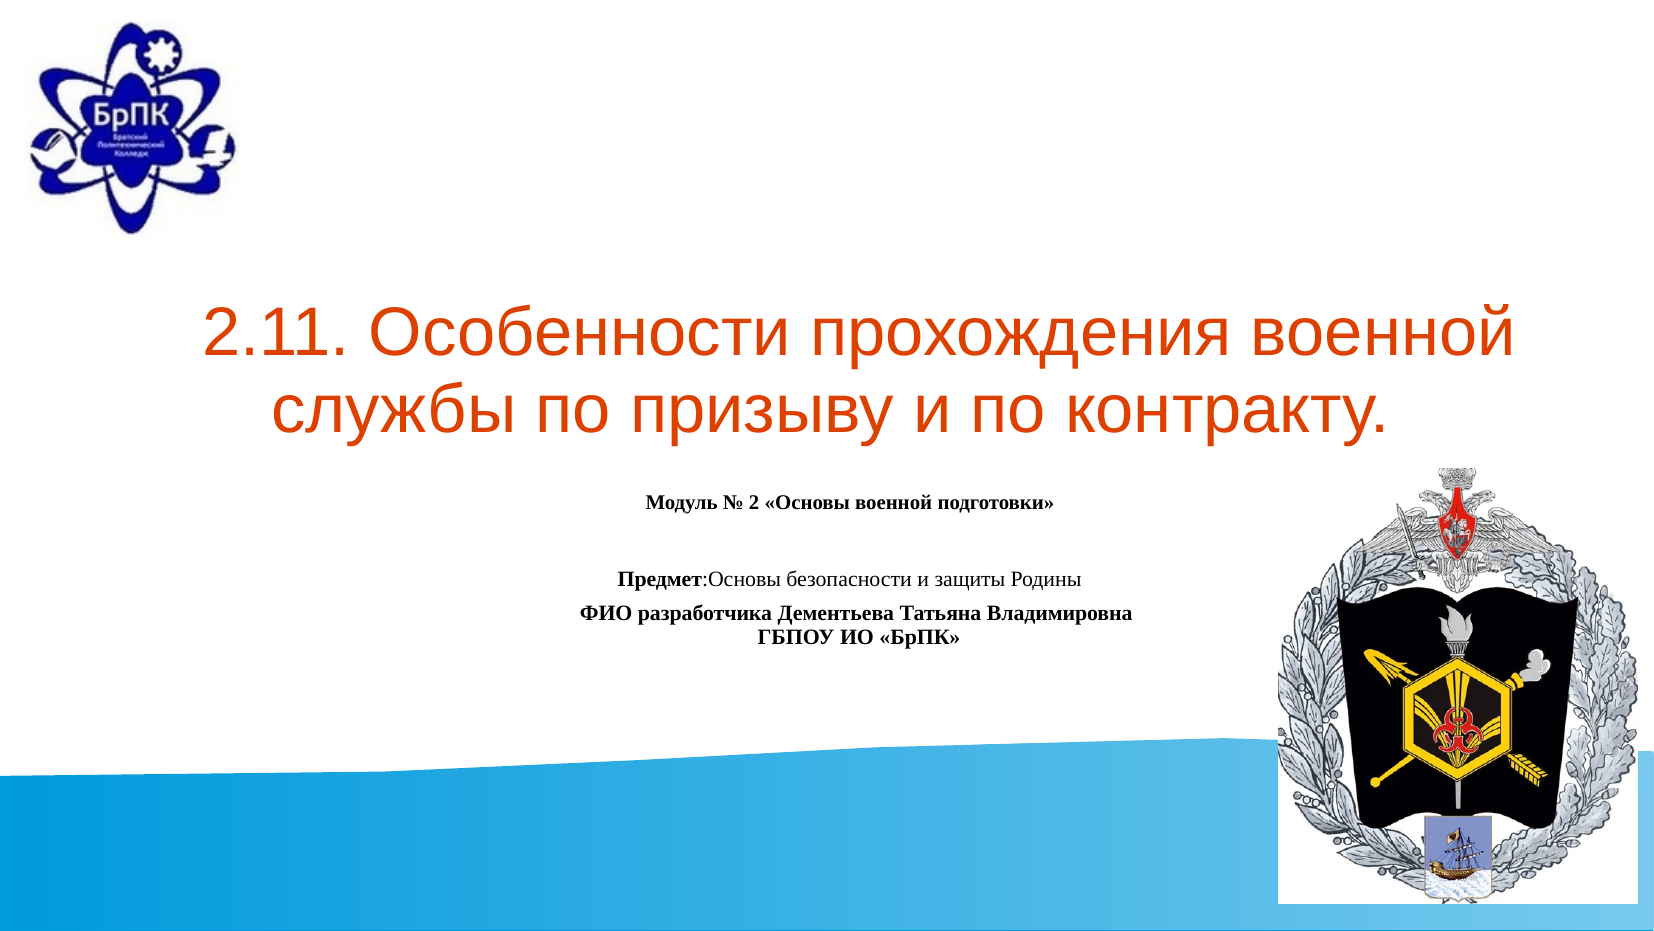

# 2.11. Особенности прохождения военной службы по призыву и по контракту. Модуль № 2 «Основы военной подготовки» Предмет:Основы безопасности и защиты Родины ФИО разработчика Дементьева Татьяна Владимировна ГБПОУ ИО «БрПК»